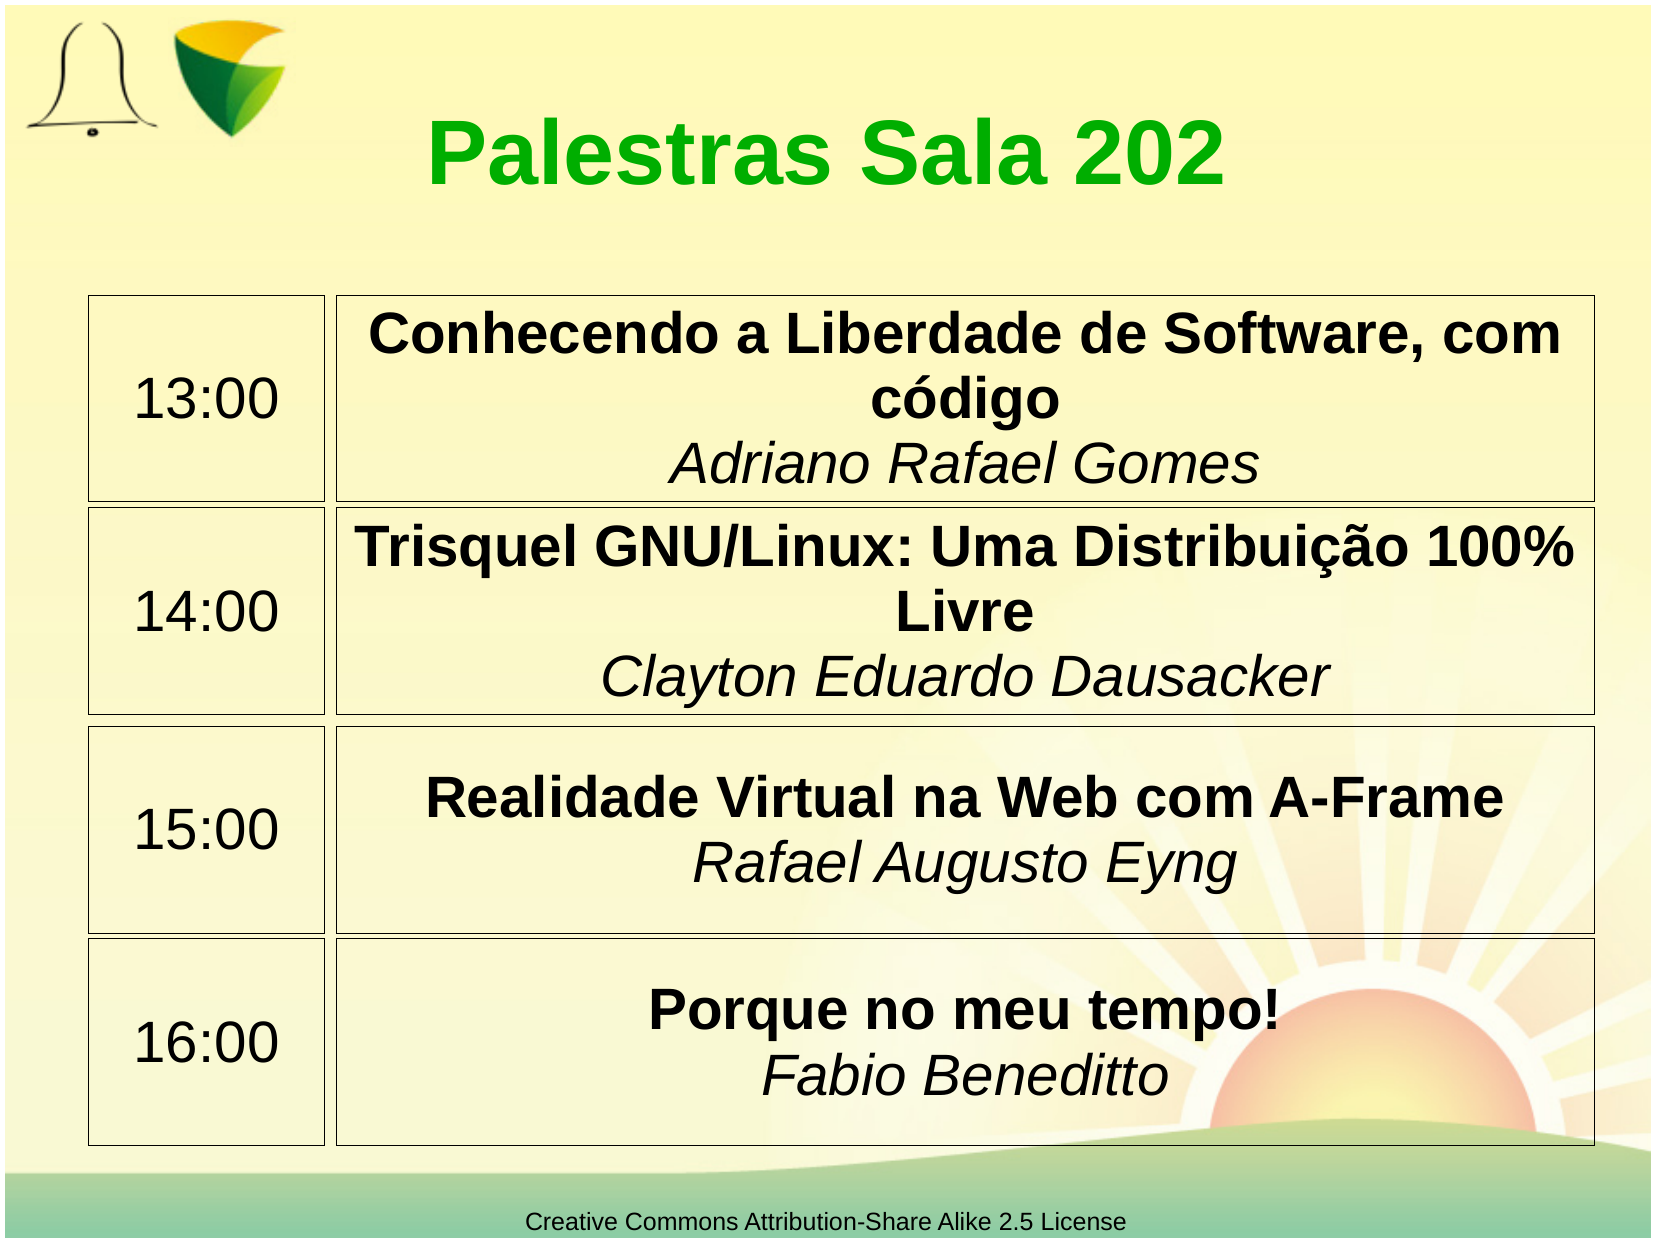

# Palestras Sala 202
13:00
Conhecendo a Liberdade de Software, com código
Adriano Rafael Gomes
14:00
Trisquel GNU/Linux: Uma Distribuição 100% Livre
Clayton Eduardo Dausacker
15:00
Realidade Virtual na Web com A-Frame
Rafael Augusto Eyng
16:00
Porque no meu tempo!
Fabio Beneditto